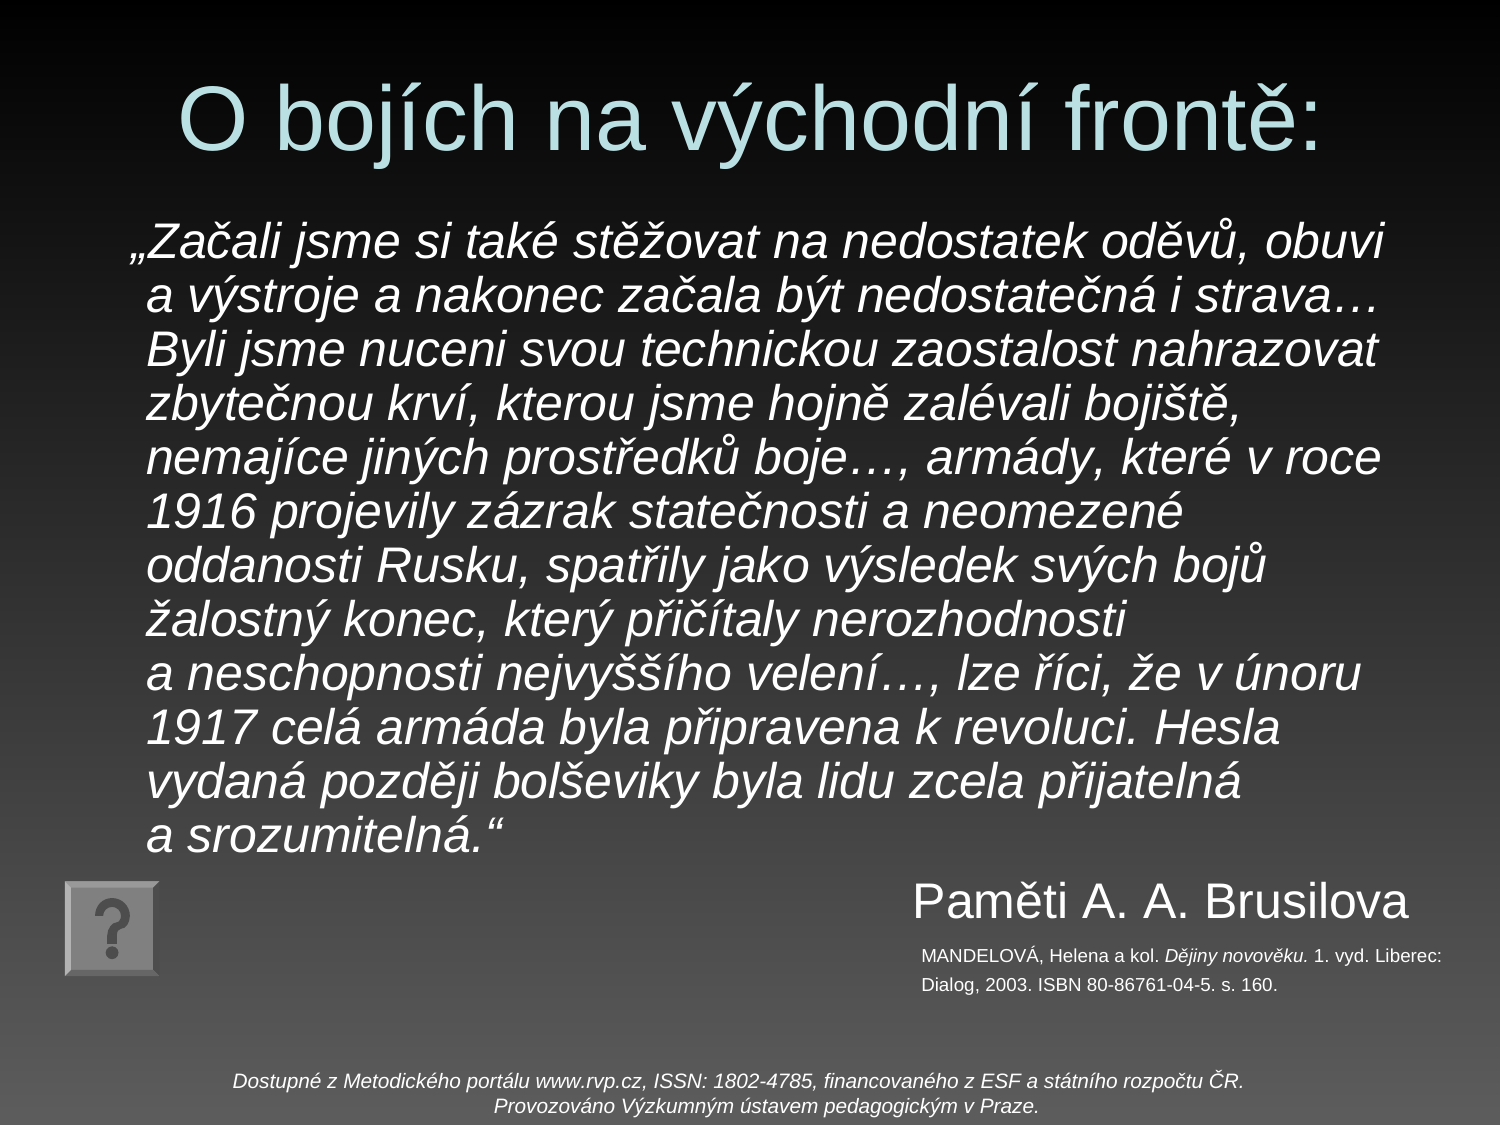

# O bojích na východní frontě:
 „Začali jsme si také stěžovat na nedostatek oděvů, obuvi a výstroje a nakonec začala být nedostatečná i strava… Byli jsme nuceni svou technickou zaostalost nahrazovat zbytečnou krví, kterou jsme hojně zalévali bojiště, nemajíce jiných prostředků boje…, armády, které v roce 1916 projevily zázrak statečnosti a neomezené oddanosti Rusku, spatřily jako výsledek svých bojů žalostný konec, který přičítaly nerozhodnosti
a neschopnosti nejvyššího velení…, lze říci, že v únoru 1917 celá armáda byla připravena k revoluci. Hesla vydaná později bolševiky byla lidu zcela přijatelná
a srozumitelná.“
Paměti A. A. Brusilova
	MANDELOVÁ, Helena a kol. Dějiny novověku. 1. vyd. Liberec: Dialog, 2003. ISBN 80-86761-04-5. s. 160.
Dostupné z Metodického portálu www.rvp.cz, ISSN: 1802-4785, financovaného z ESF a státního rozpočtu ČR.
Provozováno Výzkumným ústavem pedagogickým v Praze.